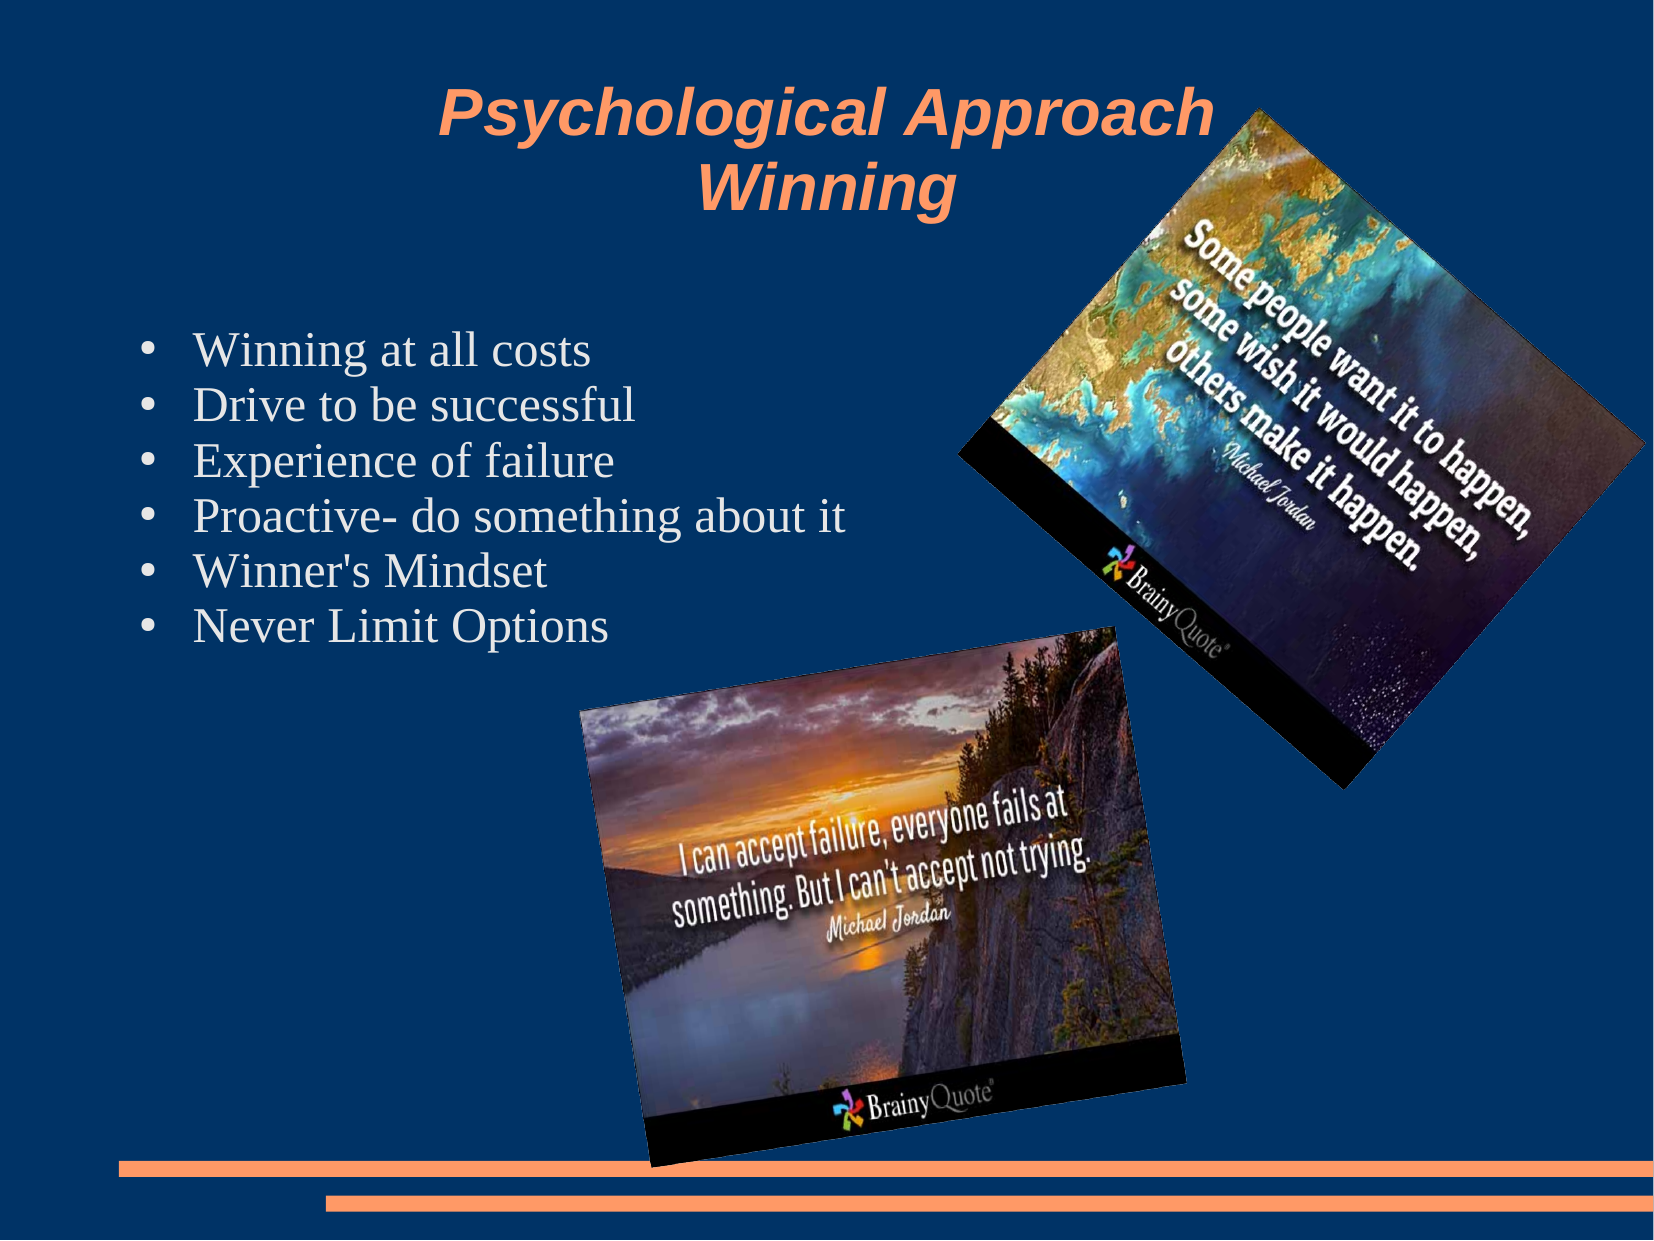

# Psychological Approach Winning
Winning at all costs
Drive to be successful
Experience of failure
Proactive- do something about it
Winner's Mindset
Never Limit Options